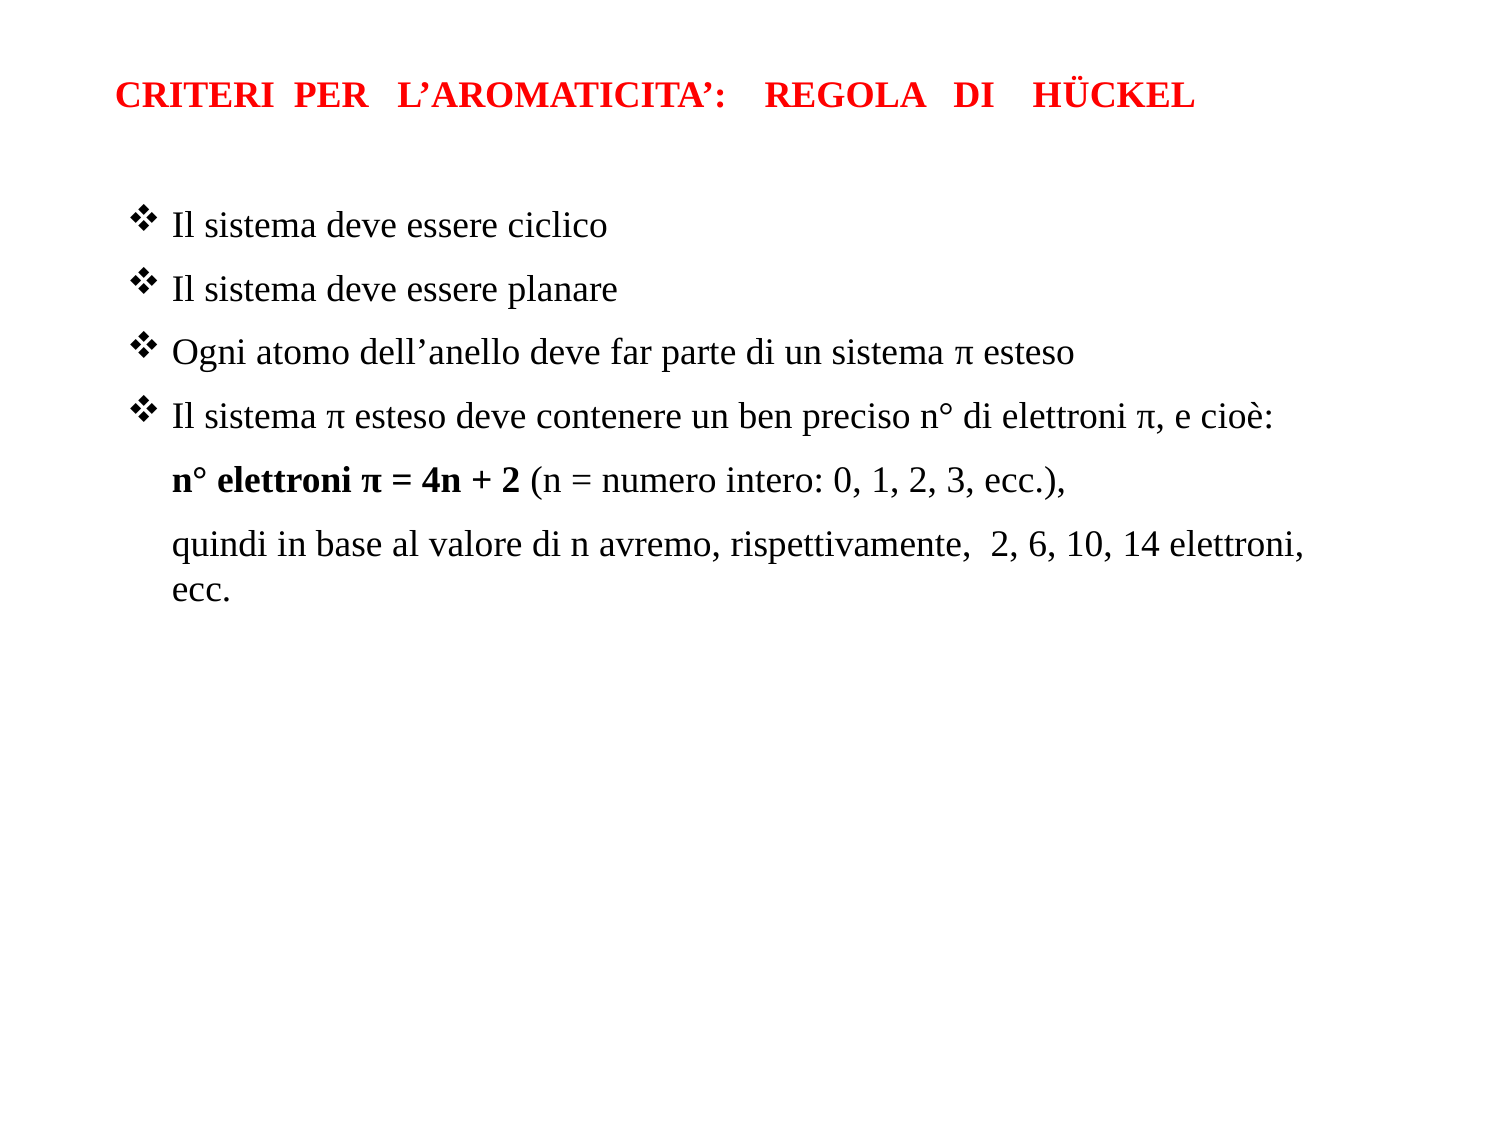

CRITERI PER L’AROMATICITA’: REGOLA DI HÜCKEL
Il sistema deve essere ciclico
Il sistema deve essere planare
Ogni atomo dell’anello deve far parte di un sistema π esteso
Il sistema π esteso deve contenere un ben preciso n° di elettroni π, e cioè:
	n° elettroni π = 4n + 2 (n = numero intero: 0, 1, 2, 3, ecc.),
	quindi in base al valore di n avremo, rispettivamente, 2, 6, 10, 14 elettroni, ecc.